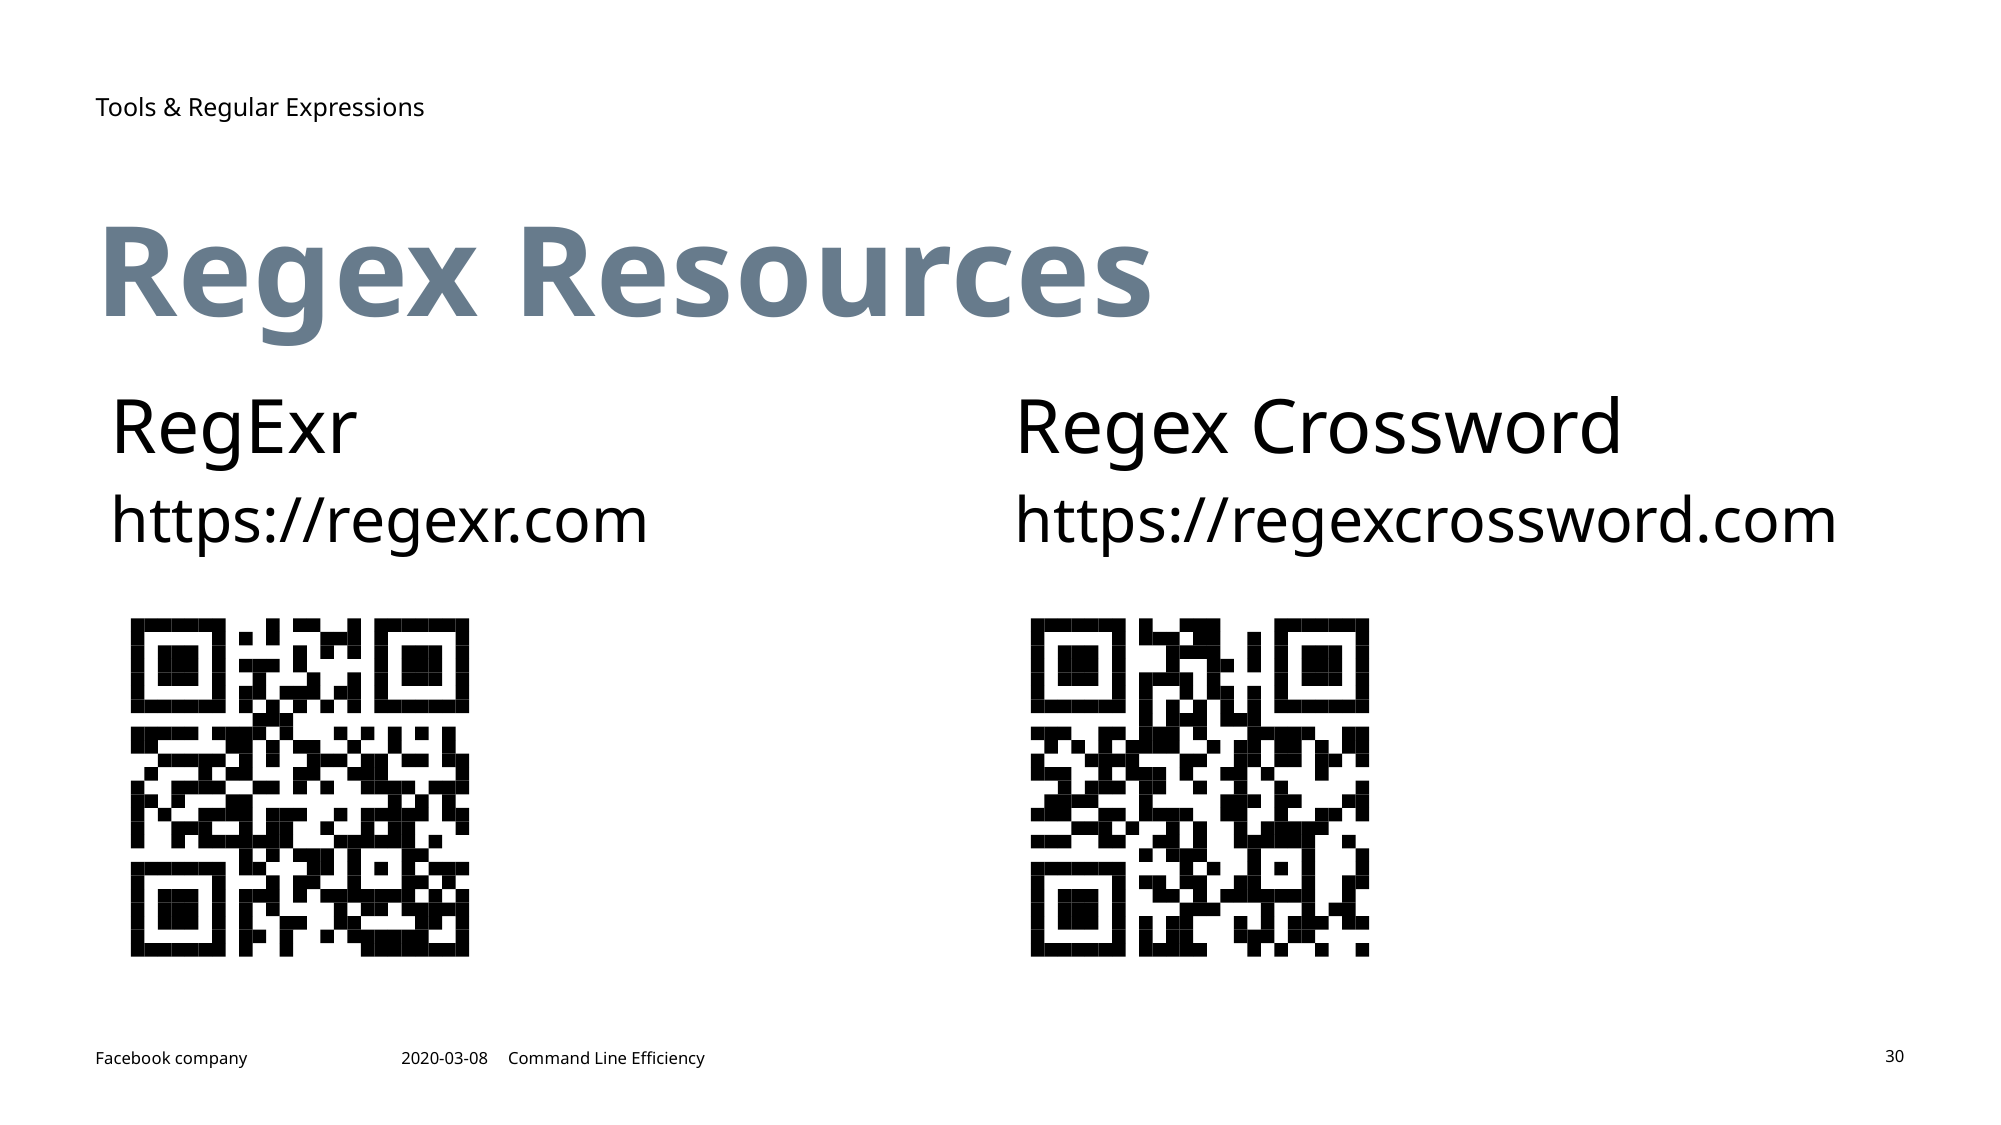

Tools & Regular Expressions
# Regex Resources
| RegExr https://regexr.com | Regex Crossword https://regexcrossword.com |
| --- | --- |
2020-03-08
Command Line Efficiency